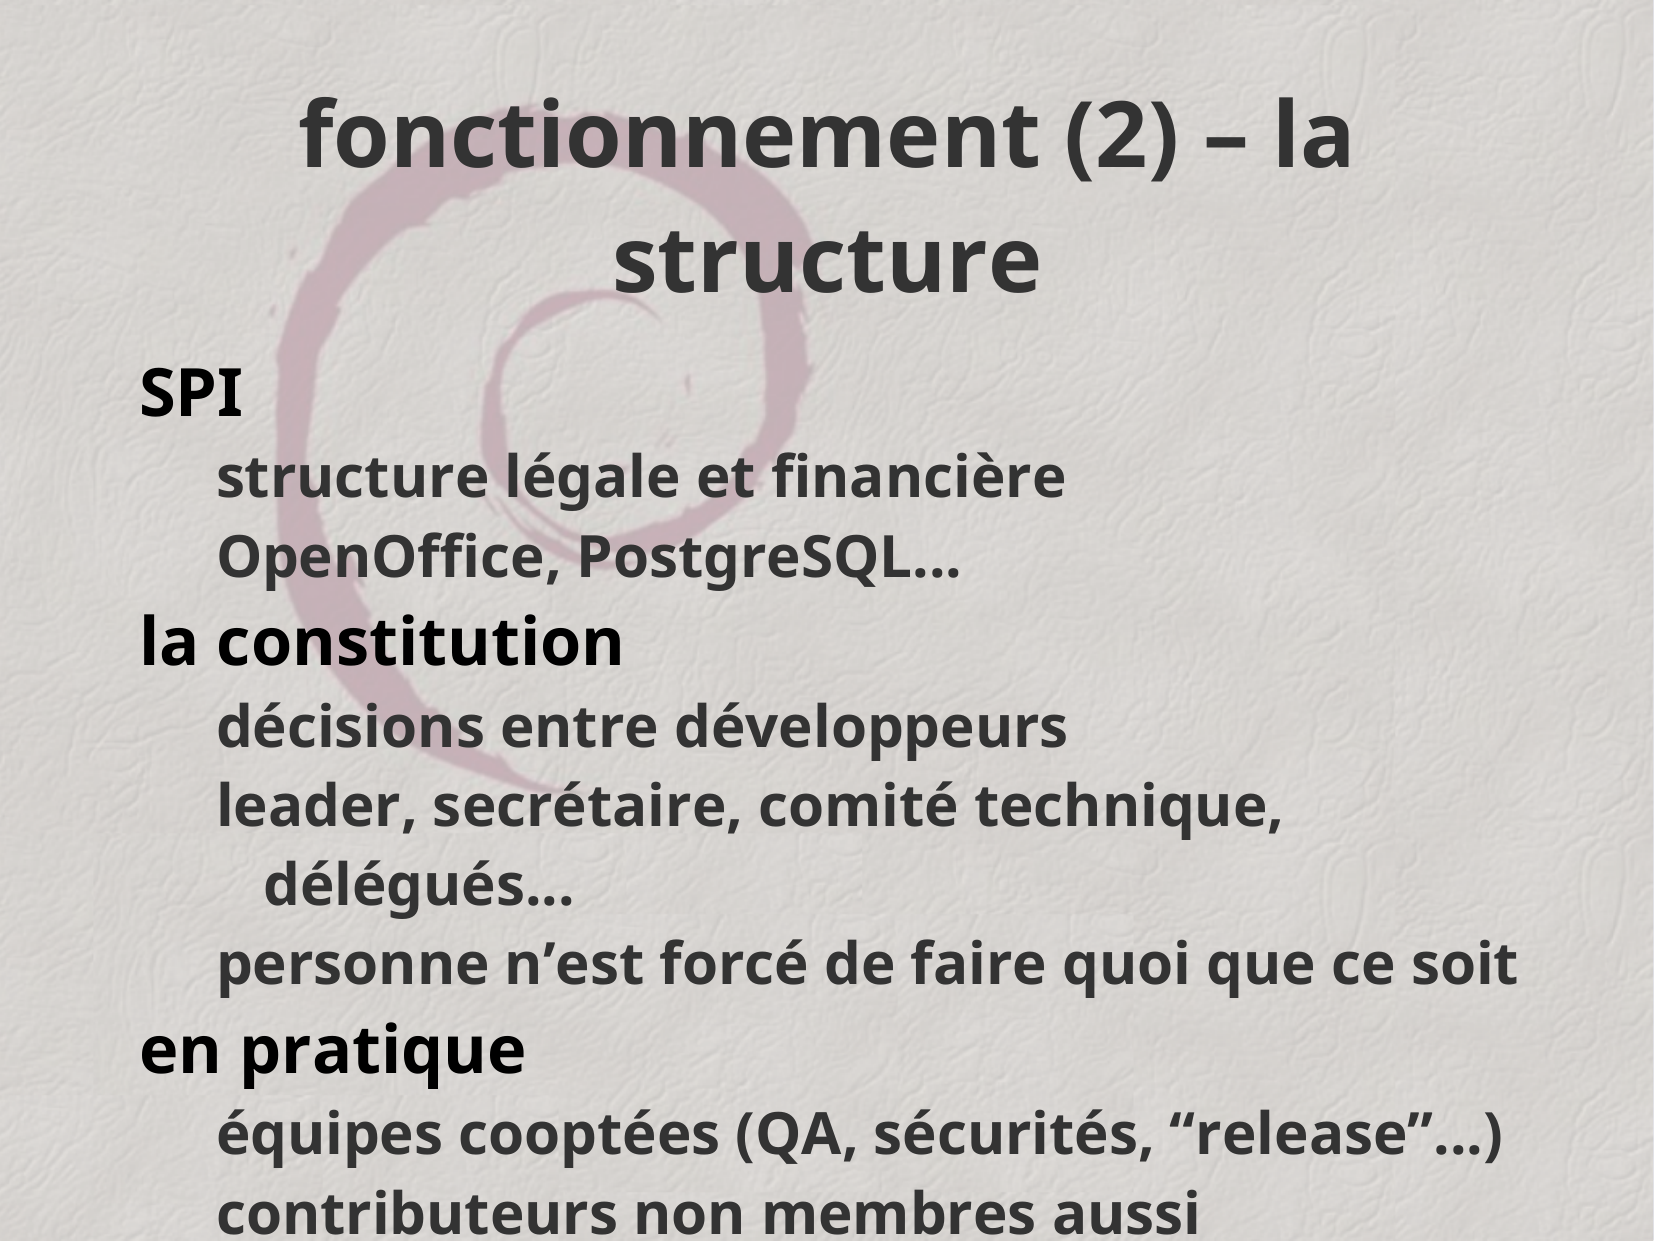

# fonctionnement (2) – la structure
SPI
structure légale et financière
OpenOffice, PostgreSQL...
la constitution
décisions entre développeurs
leader, secrétaire, comité technique, délégués...
personne n’est forcé de faire quoi que ce soit
en pratique
équipes cooptées (QA, sécurités, “release”...)
contributeurs non membres aussi